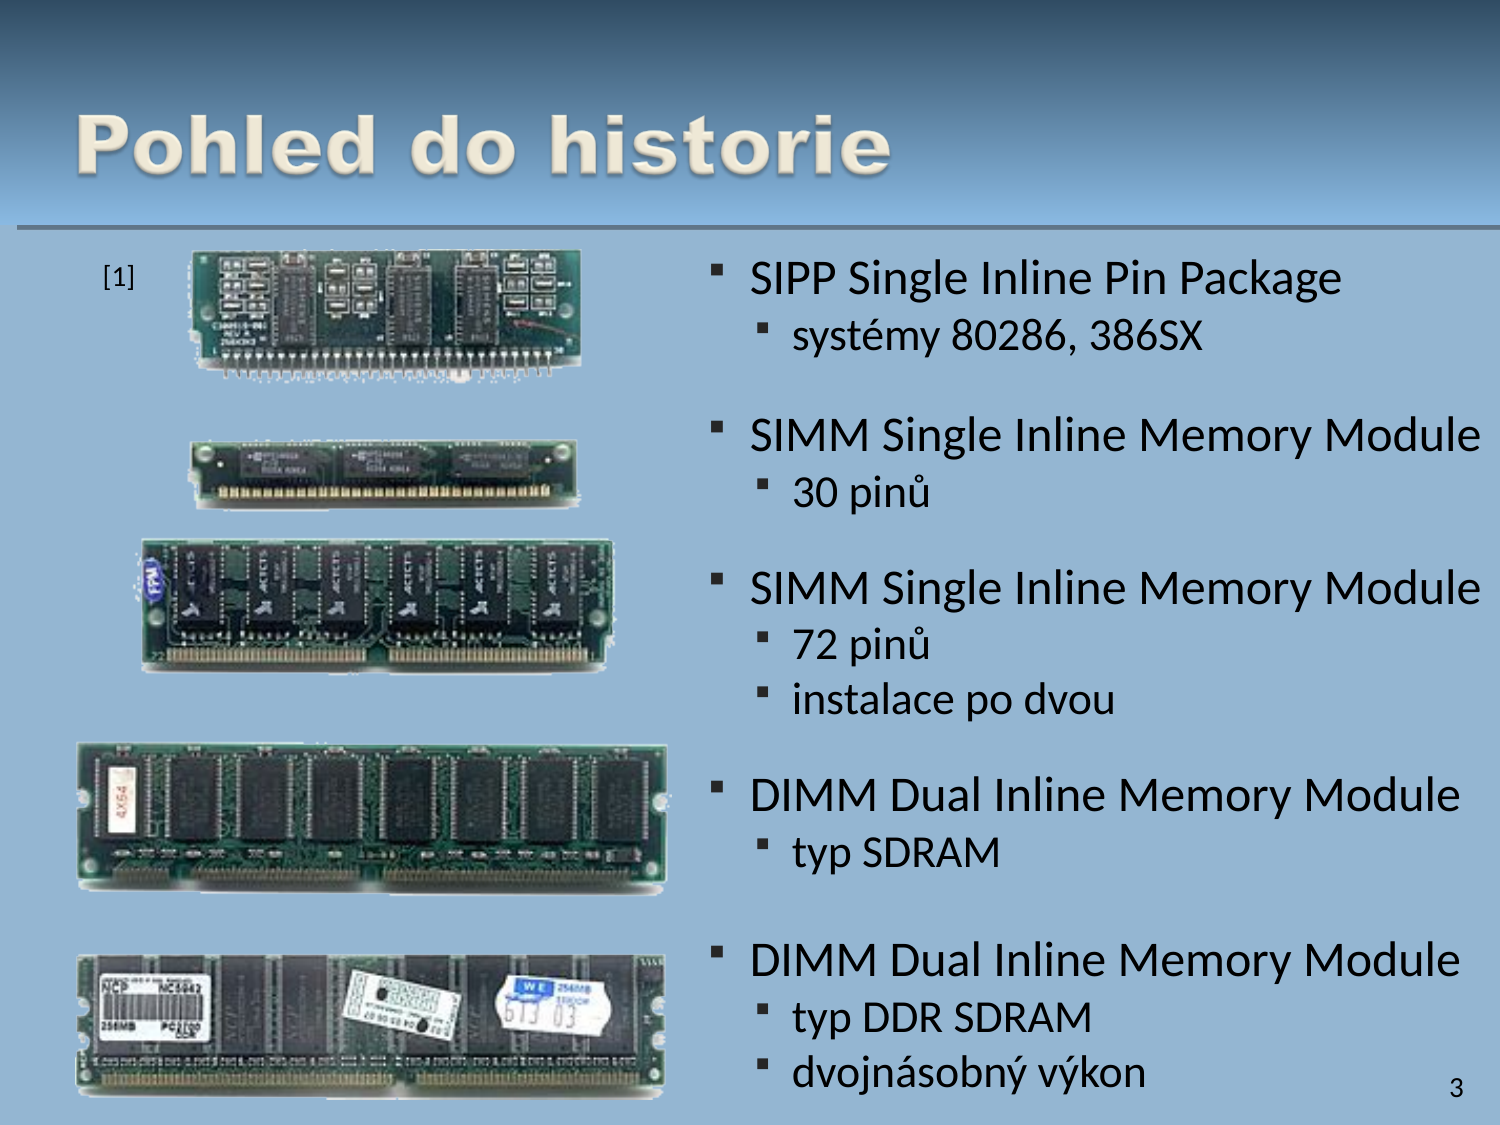

# SIPP Single Inline Pin Package
systémy 80286, 386SX
SIMM Single Inline Memory Module
30 pinů
SIMM Single Inline Memory Module
72 pinů
instalace po dvou
DIMM Dual Inline Memory Module
typ SDRAM
DIMM Dual Inline Memory Module
typ DDR SDRAM
dvojnásobný výkon
[1]